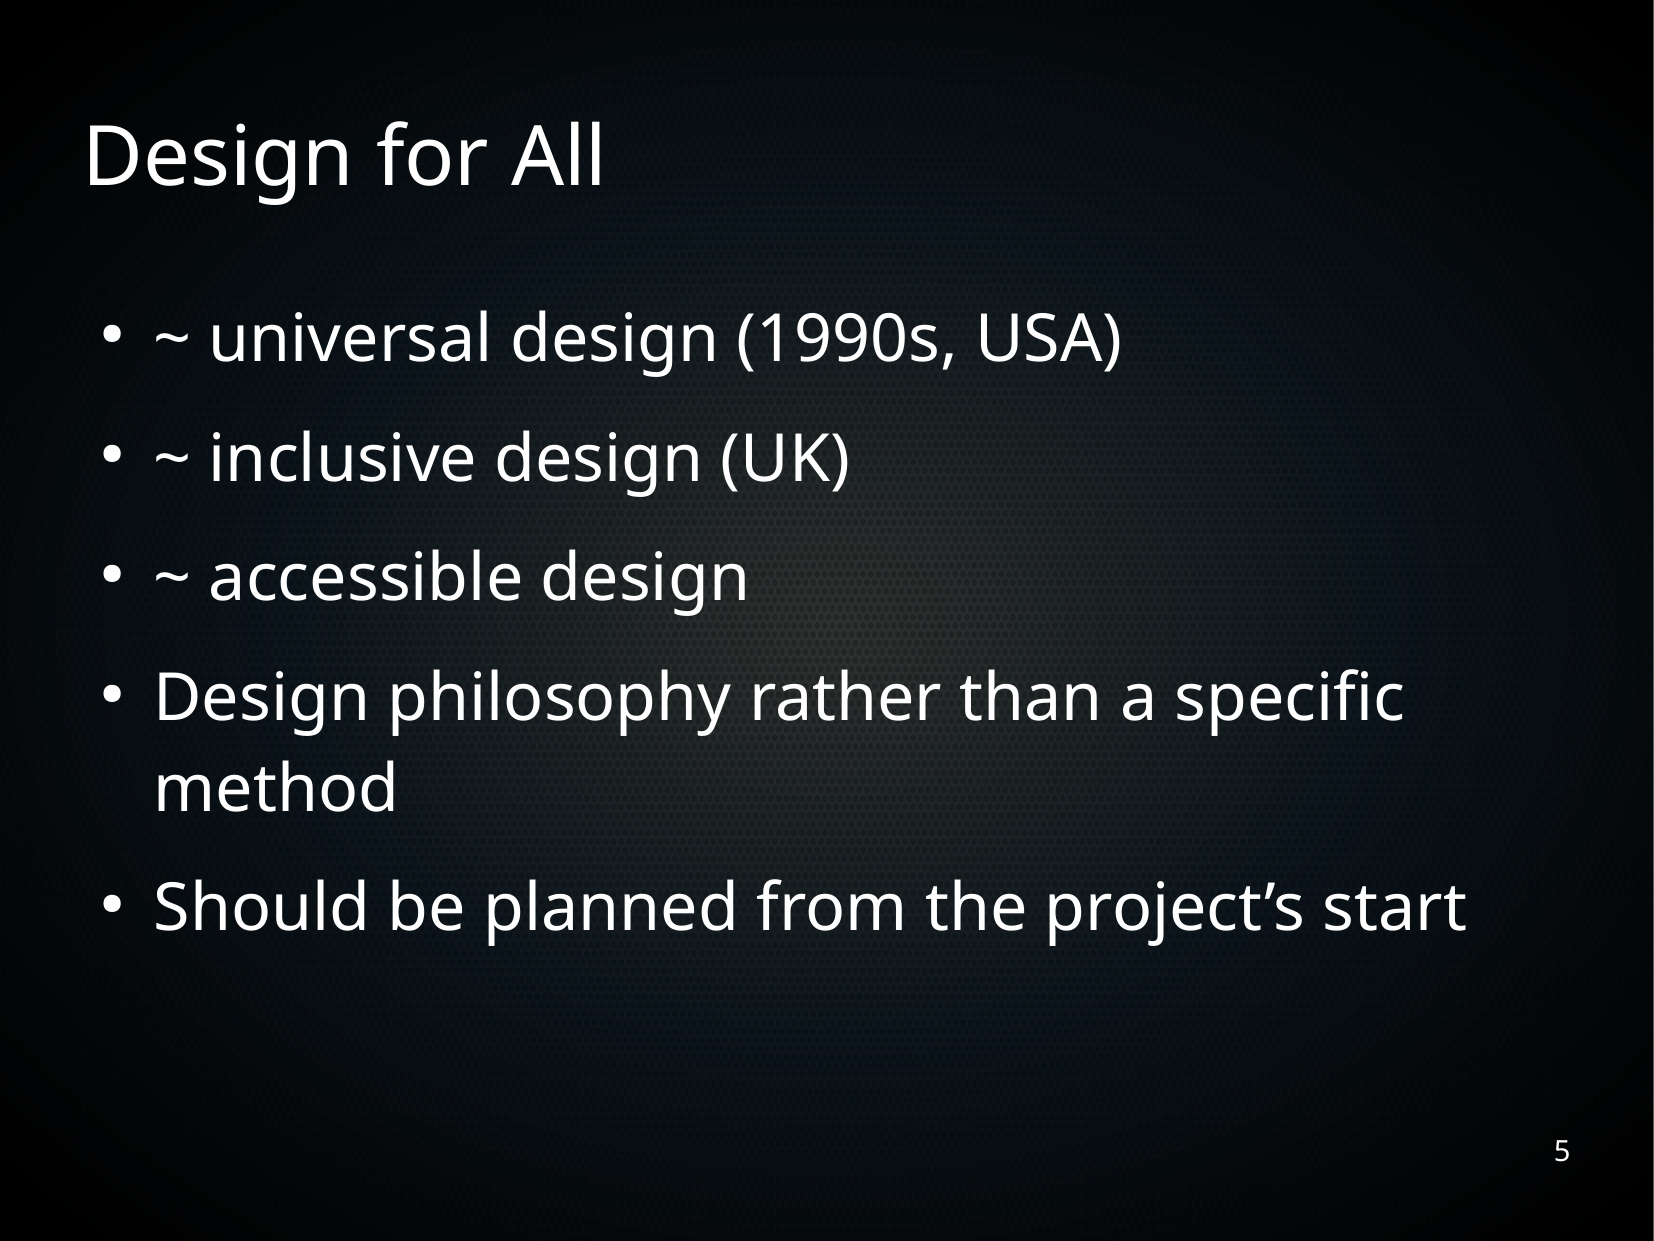

# Design for All
~ universal design (1990s, USA)
~ inclusive design (UK)
~ accessible design
Design philosophy rather than a specific method
Should be planned from the project’s start
5